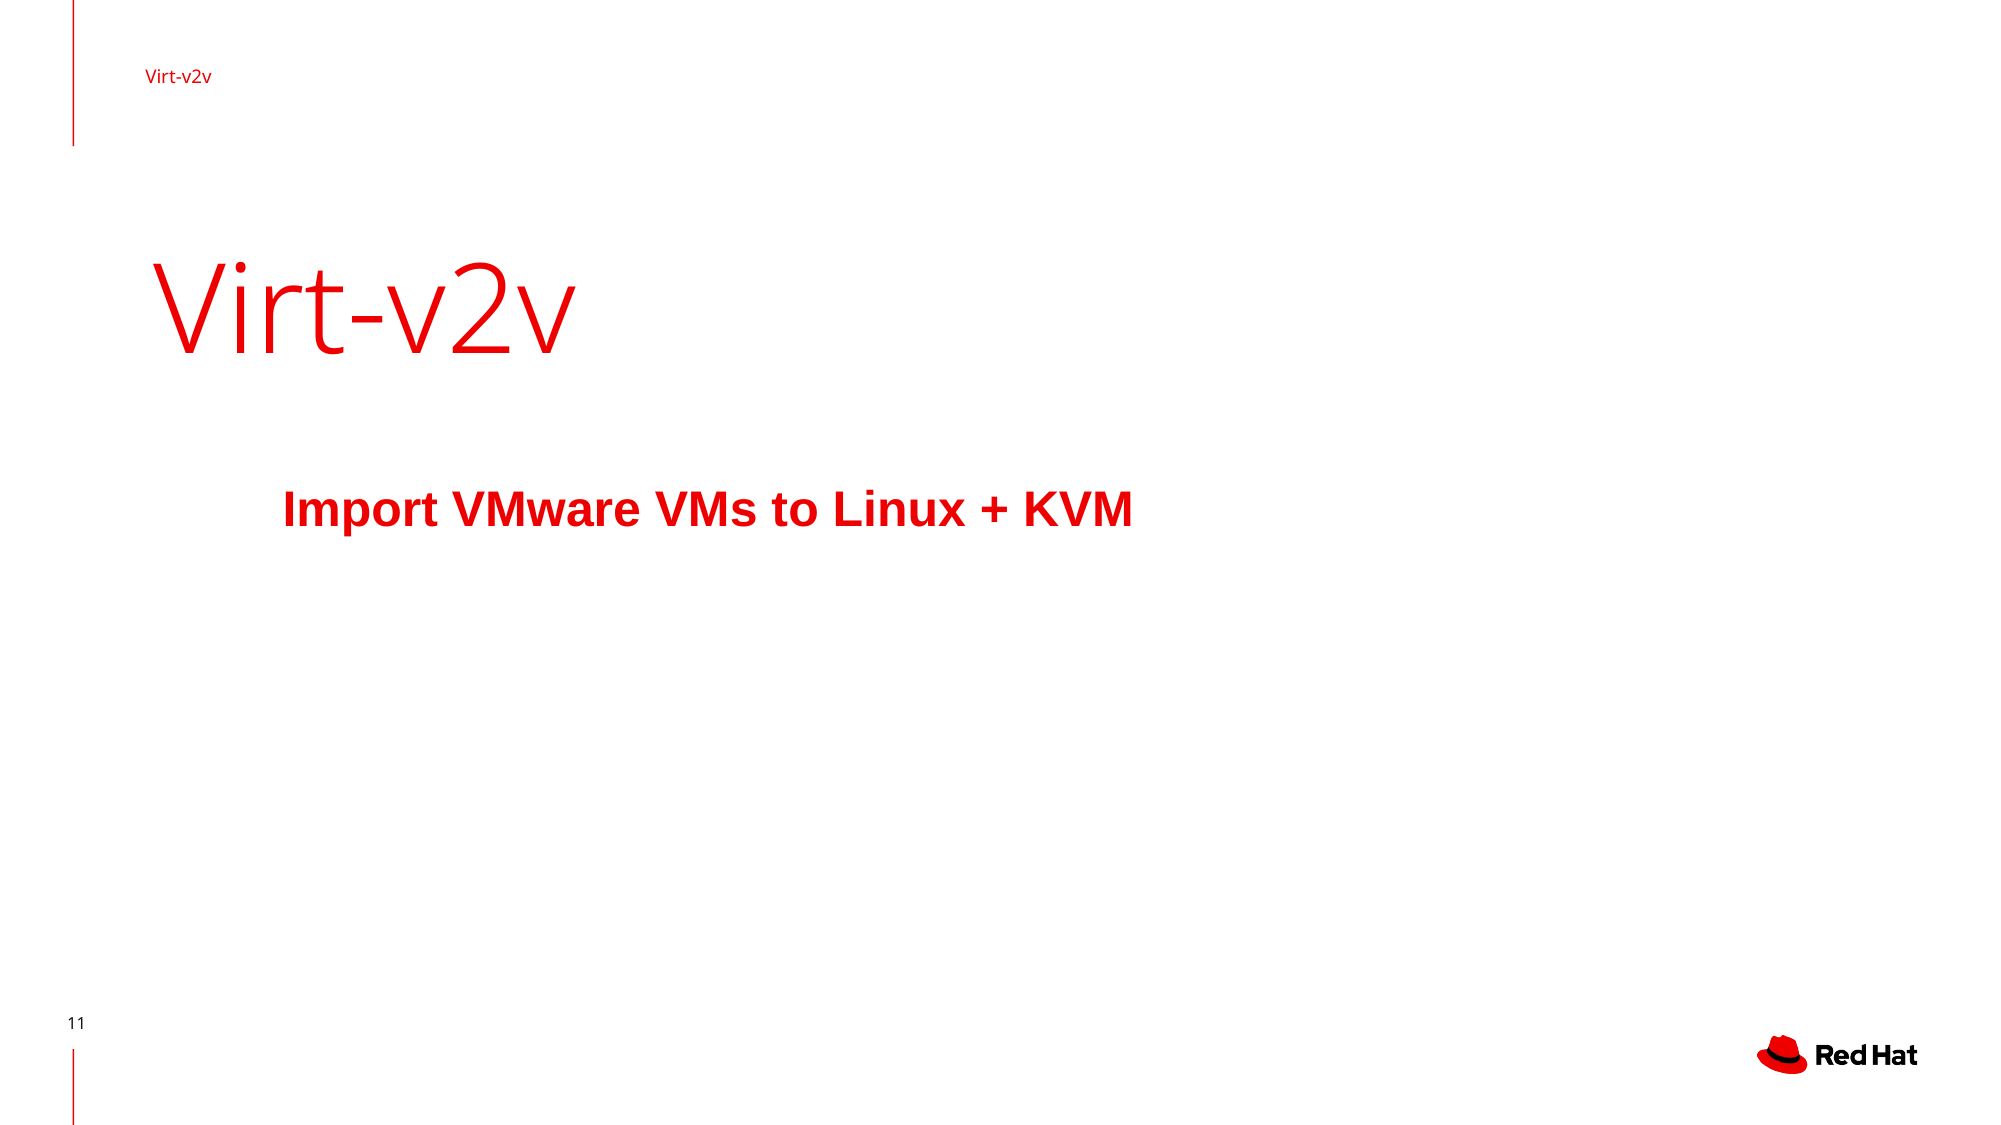

Virt-v2v
Virt-v2v
Import VMware VMs to Linux + KVM
11
# Explain how it works and why necessary
Linux + Windows